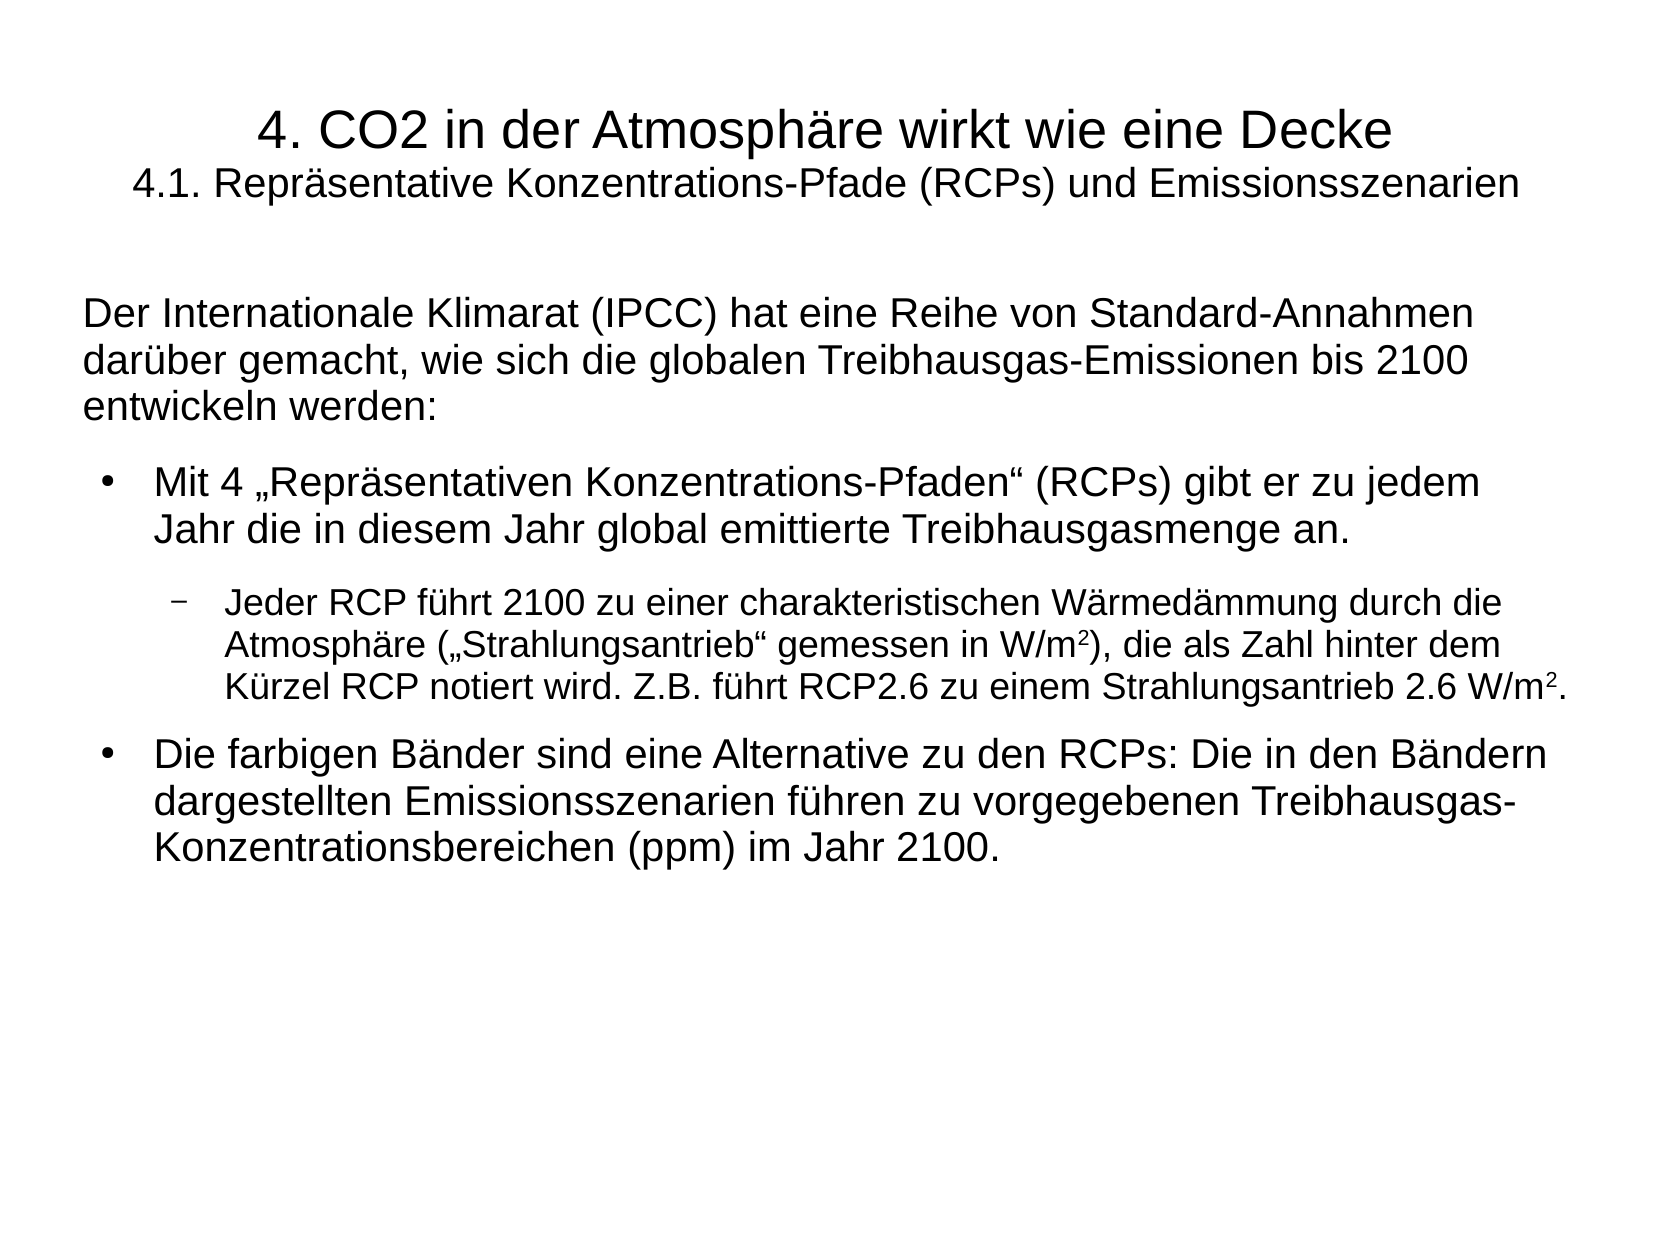

# 4. CO2 in der Atmosphäre wirkt wie eine Decke 4.1. Repräsentative Konzentrations-Pfade (RCPs) und Emissionsszenarien
Der Internationale Klimarat (IPCC) hat eine Reihe von Standard-Annahmen darüber gemacht, wie sich die globalen Treibhausgas-Emissionen bis 2100 entwickeln werden:
Mit 4 „Repräsentativen Konzentrations-Pfaden“ (RCPs) gibt er zu jedem Jahr die in diesem Jahr global emittierte Treibhausgasmenge an.
Jeder RCP führt 2100 zu einer charakteristischen Wärmedämmung durch die Atmosphäre („Strahlungsantrieb“ gemessen in W/m2), die als Zahl hinter dem Kürzel RCP notiert wird. Z.B. führt RCP2.6 zu einem Strahlungsantrieb 2.6 W/m2.
Die farbigen Bänder sind eine Alternative zu den RCPs: Die in den Bändern dargestellten Emissionsszenarien führen zu vorgegebenen Treibhausgas-Konzentrationsbereichen (ppm) im Jahr 2100.